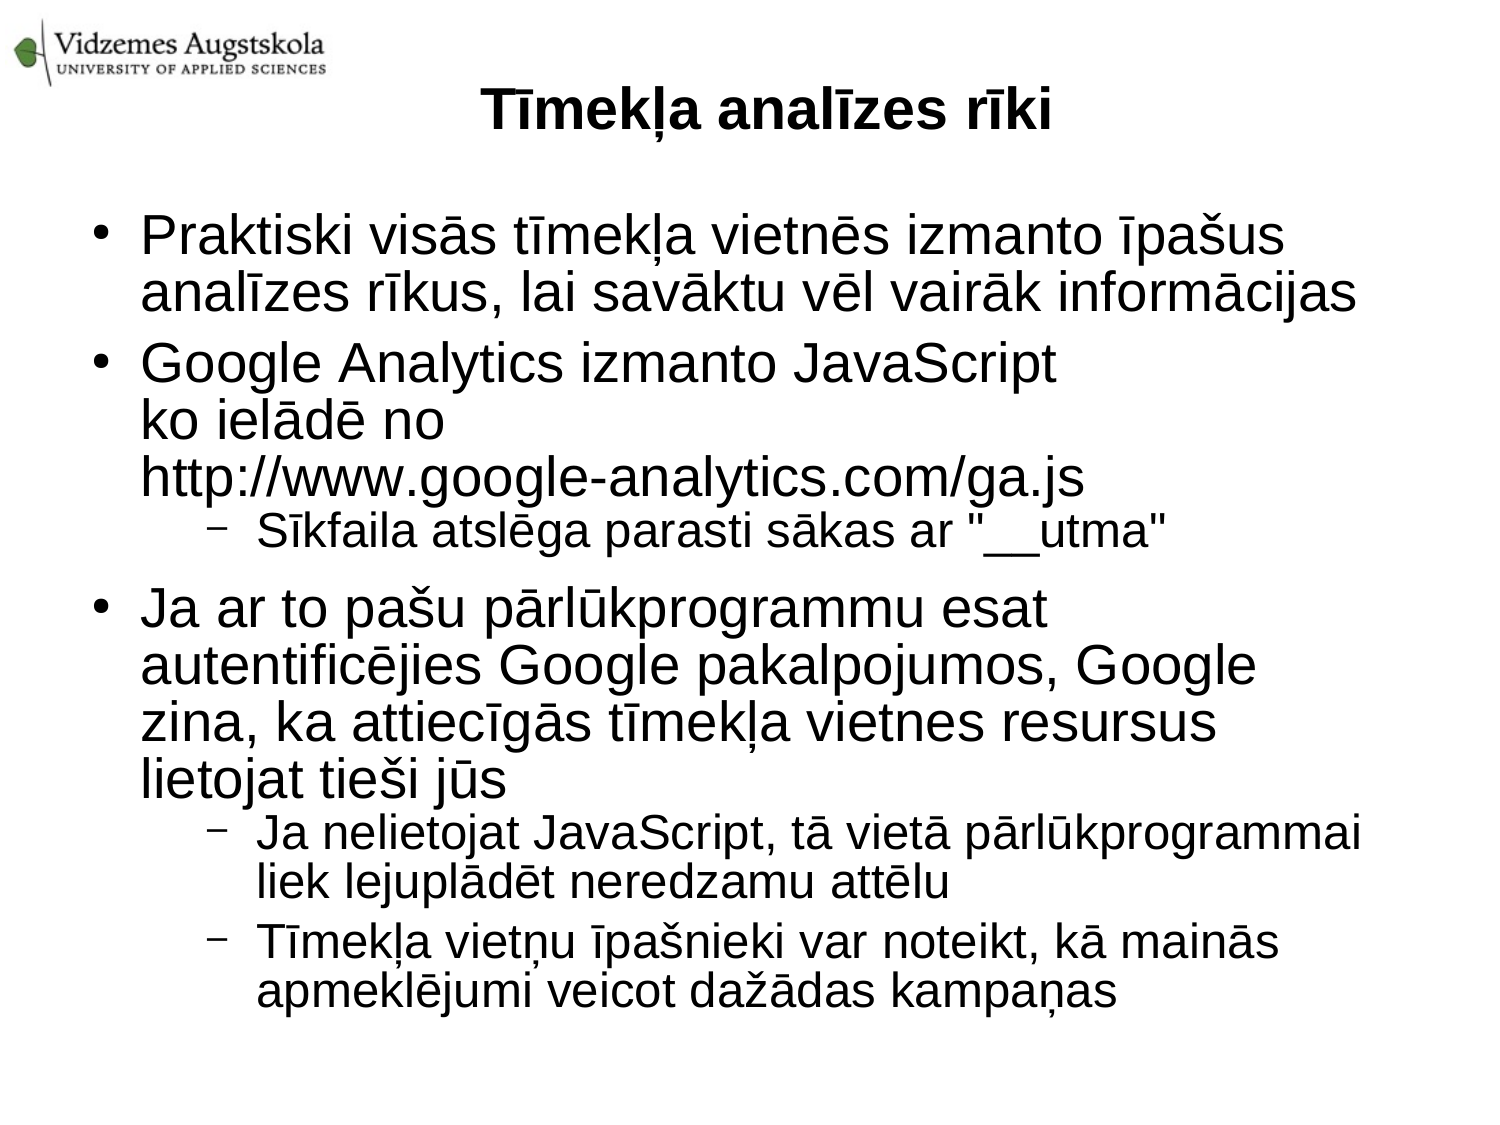

# Tīmekļa analīzes rīki
Praktiski visās tīmekļa vietnēs izmanto īpašus analīzes rīkus, lai savāktu vēl vairāk informācijas
Google Analytics izmanto JavaScript
ko ielādē no
http://www.google-analytics.com/ga.js
Sīkfaila atslēga parasti sākas ar "__utma"
Ja ar to pašu pārlūkprogrammu esat autentificējies Google pakalpojumos, Google zina, ka attiecīgās tīmekļa vietnes resursus lietojat tieši jūs
Ja nelietojat JavaScript, tā vietā pārlūkprogrammai liek lejuplādēt neredzamu attēlu
Tīmekļa vietņu īpašnieki var noteikt, kā mainās apmeklējumi veicot dažādas kampaņas